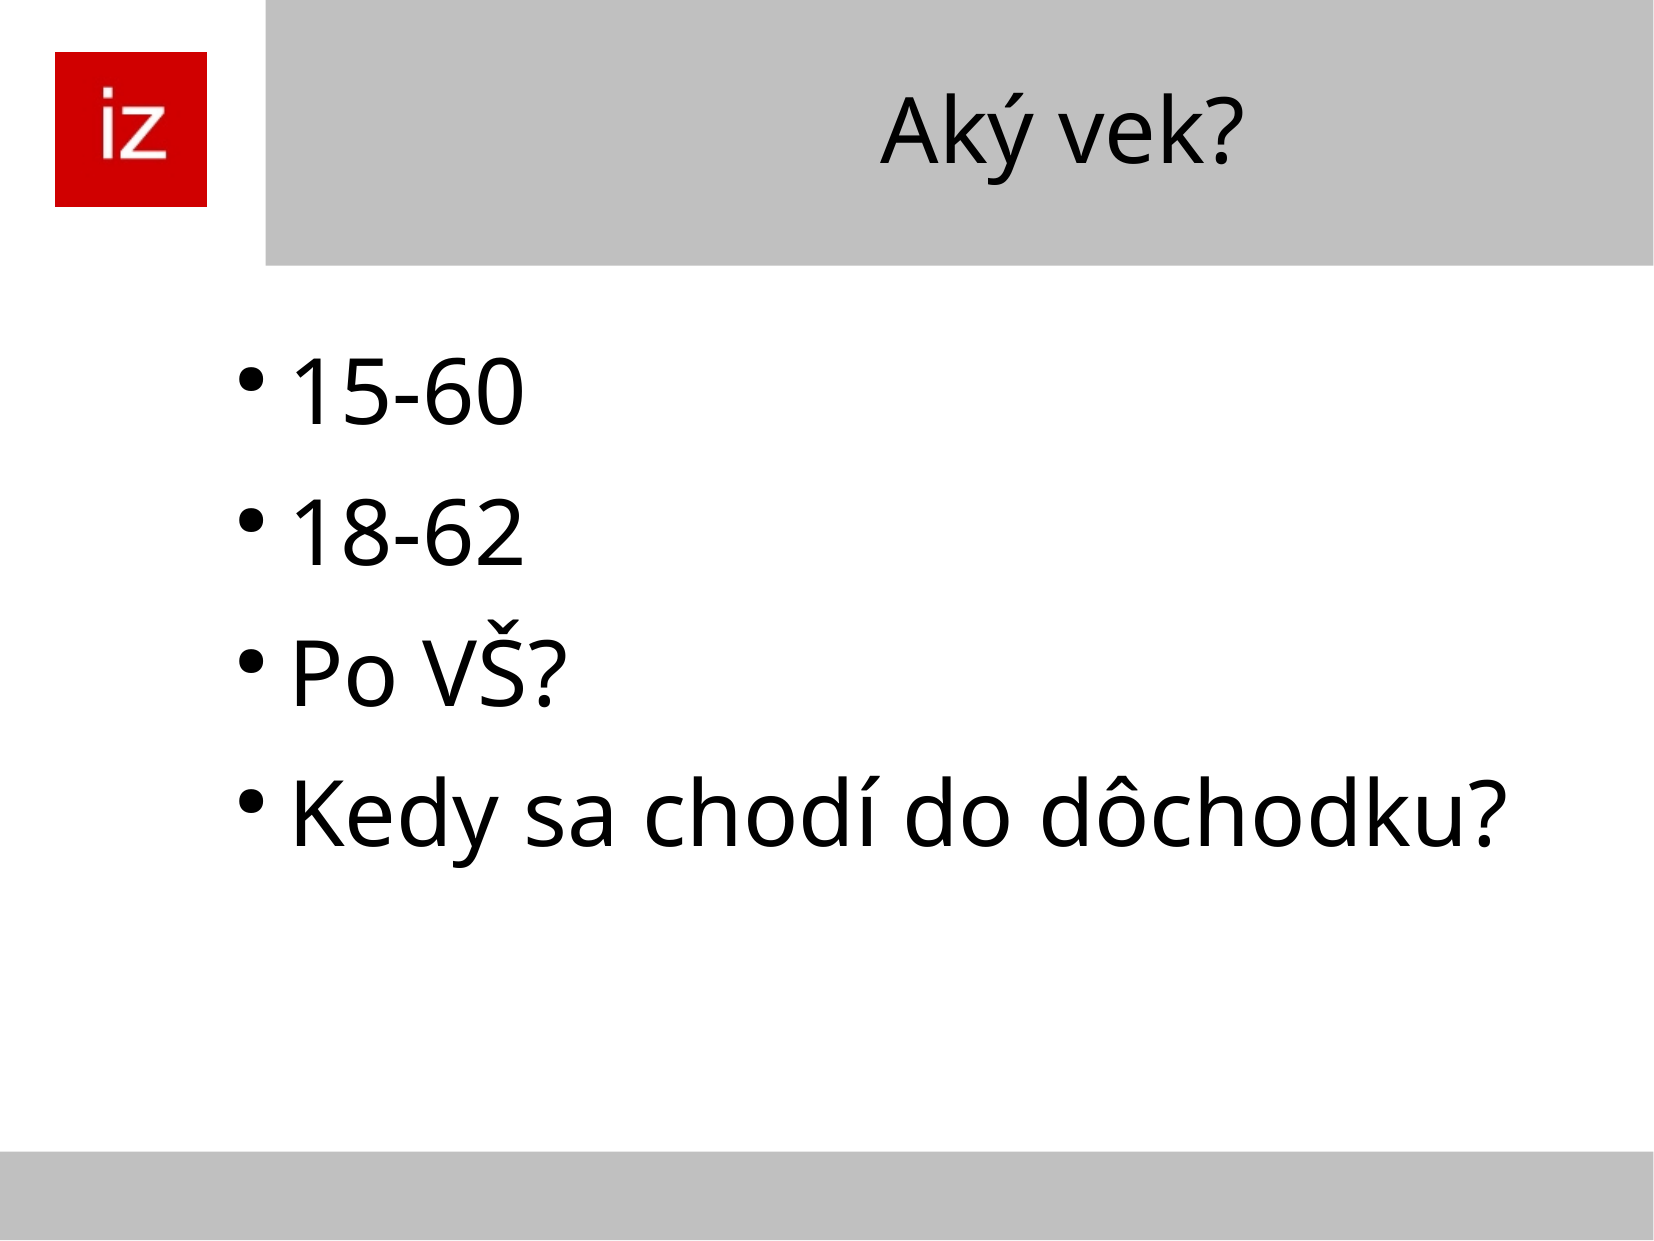

# Aký vek?
15-60
18-62
Po VŠ?
Kedy sa chodí do dôchodku?